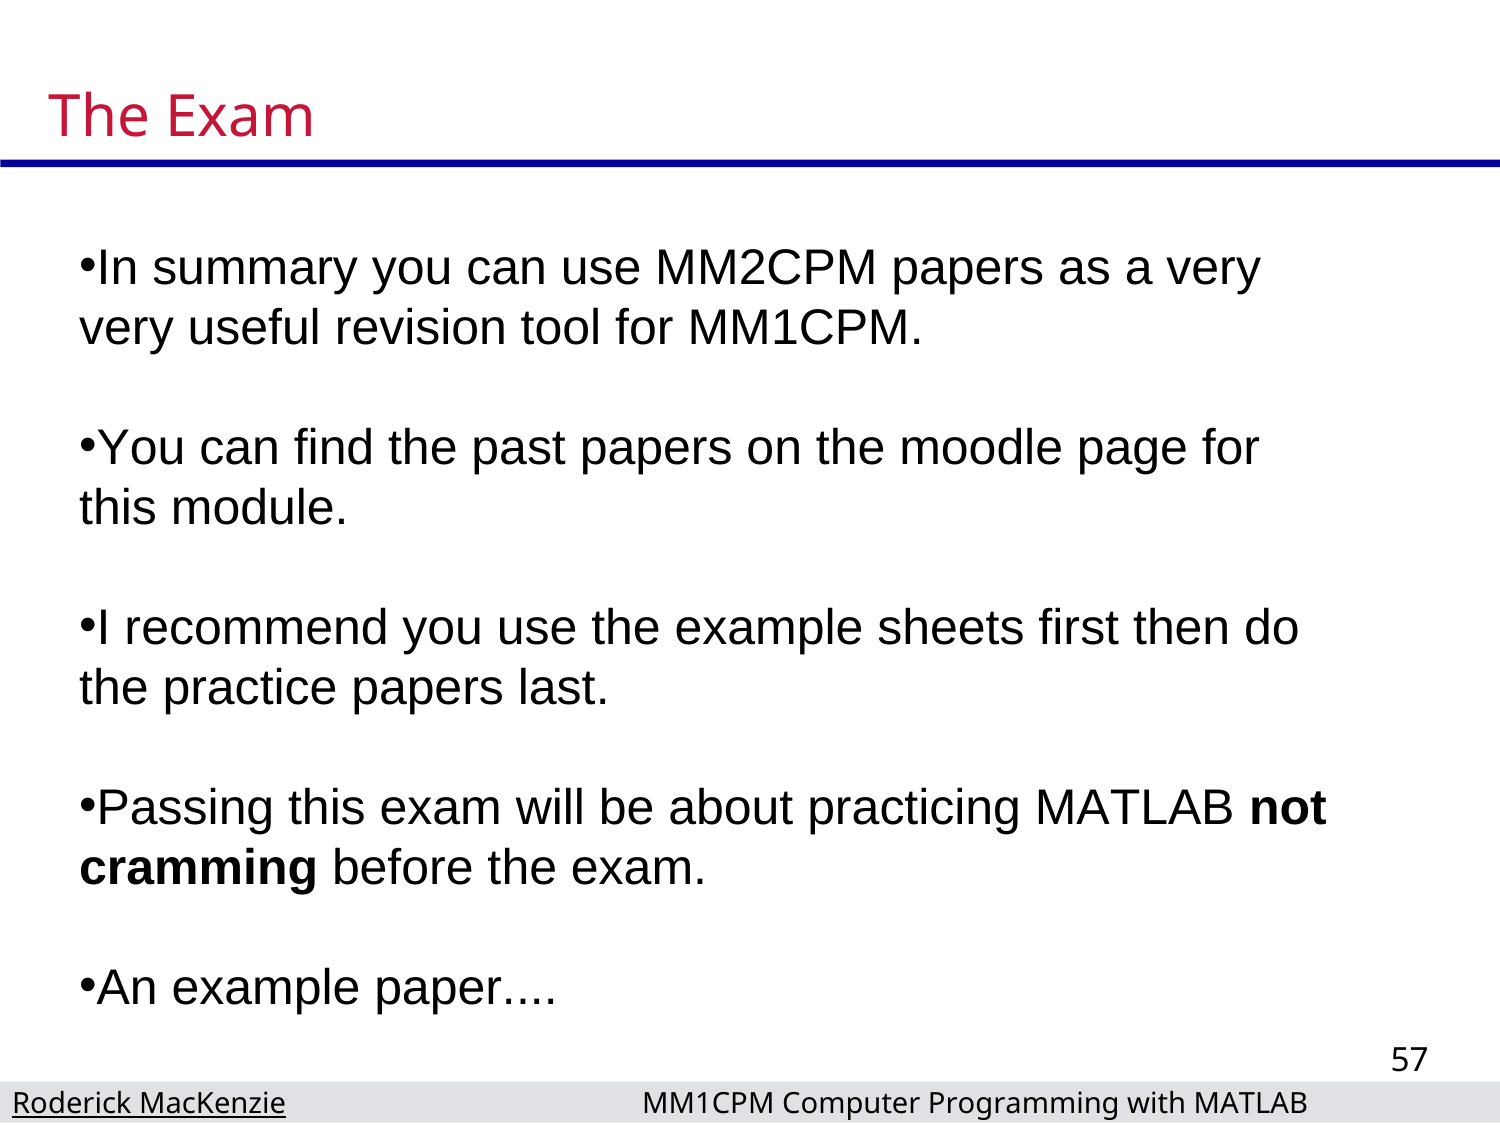

# The Exam
In summary you can use MM2CPM papers as a very very useful revision tool for MM1CPM.
You can find the past papers on the moodle page for this module.
I recommend you use the example sheets first then do the practice papers last.
Passing this exam will be about practicing MATLAB not cramming before the exam.
An example paper....